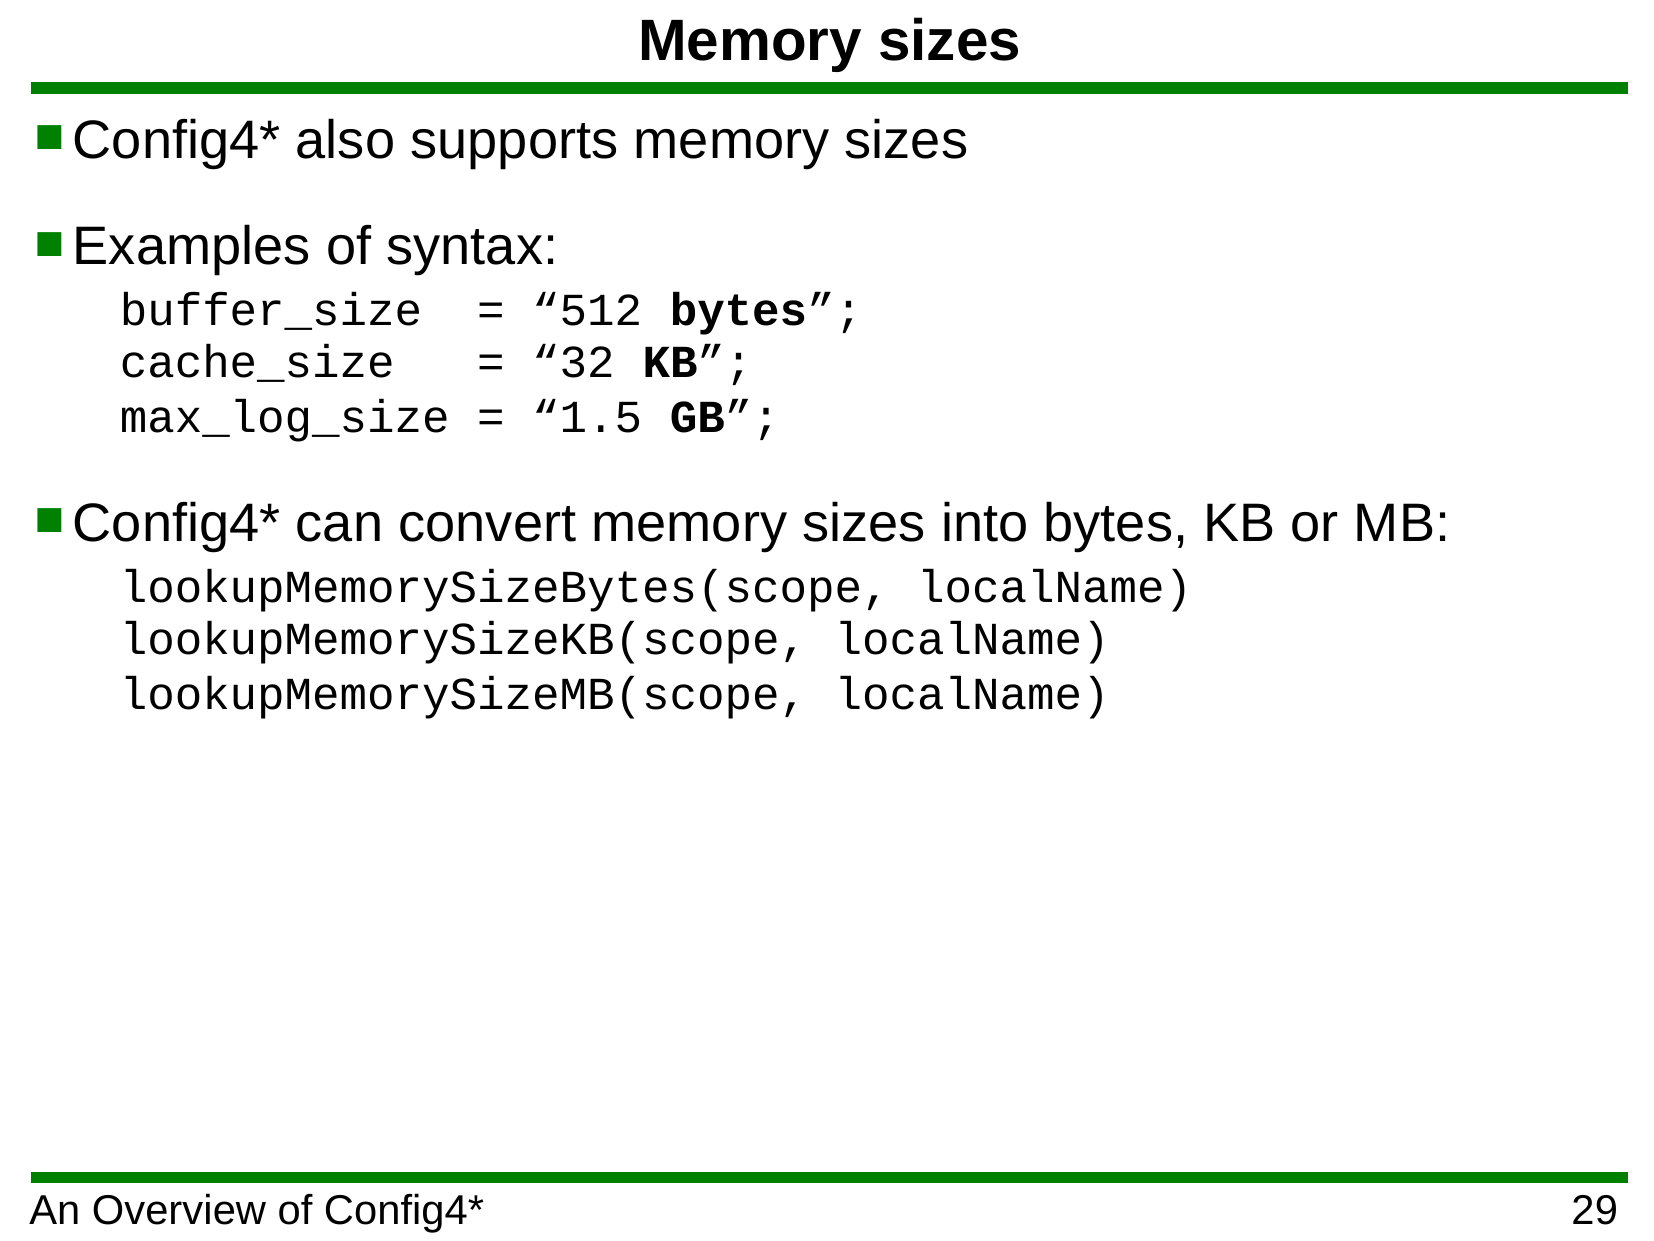

# Memory sizes
Config4* also supports memory sizes
Examples of syntax:
buffer_size = “512 bytes”;
cache_size = “32 KB”;
max_log_size = “1.5 GB”;
Config4* can convert memory sizes into bytes, KB or MB:
lookupMemorySizeBytes(scope, localName)
lookupMemorySizeKB(scope, localName)
lookupMemorySizeMB(scope, localName)
An Overview of Config4*
29